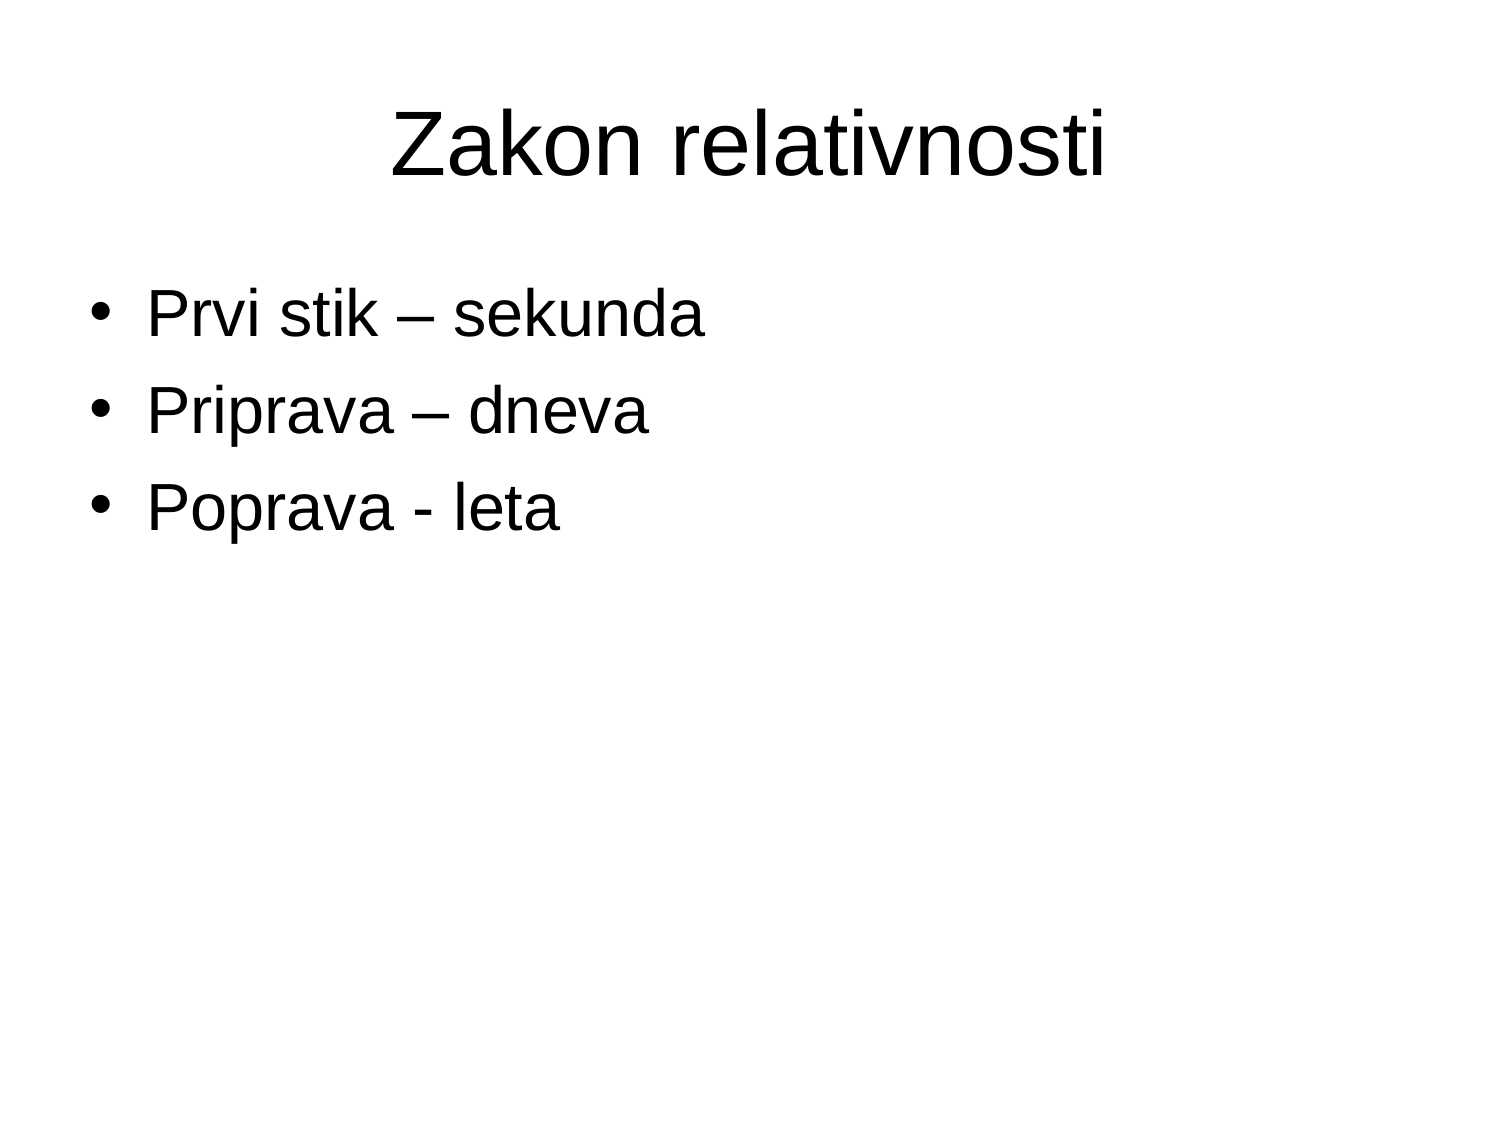

# Zakon relativnosti
Prvi stik – sekunda
Priprava – dneva
Poprava - leta